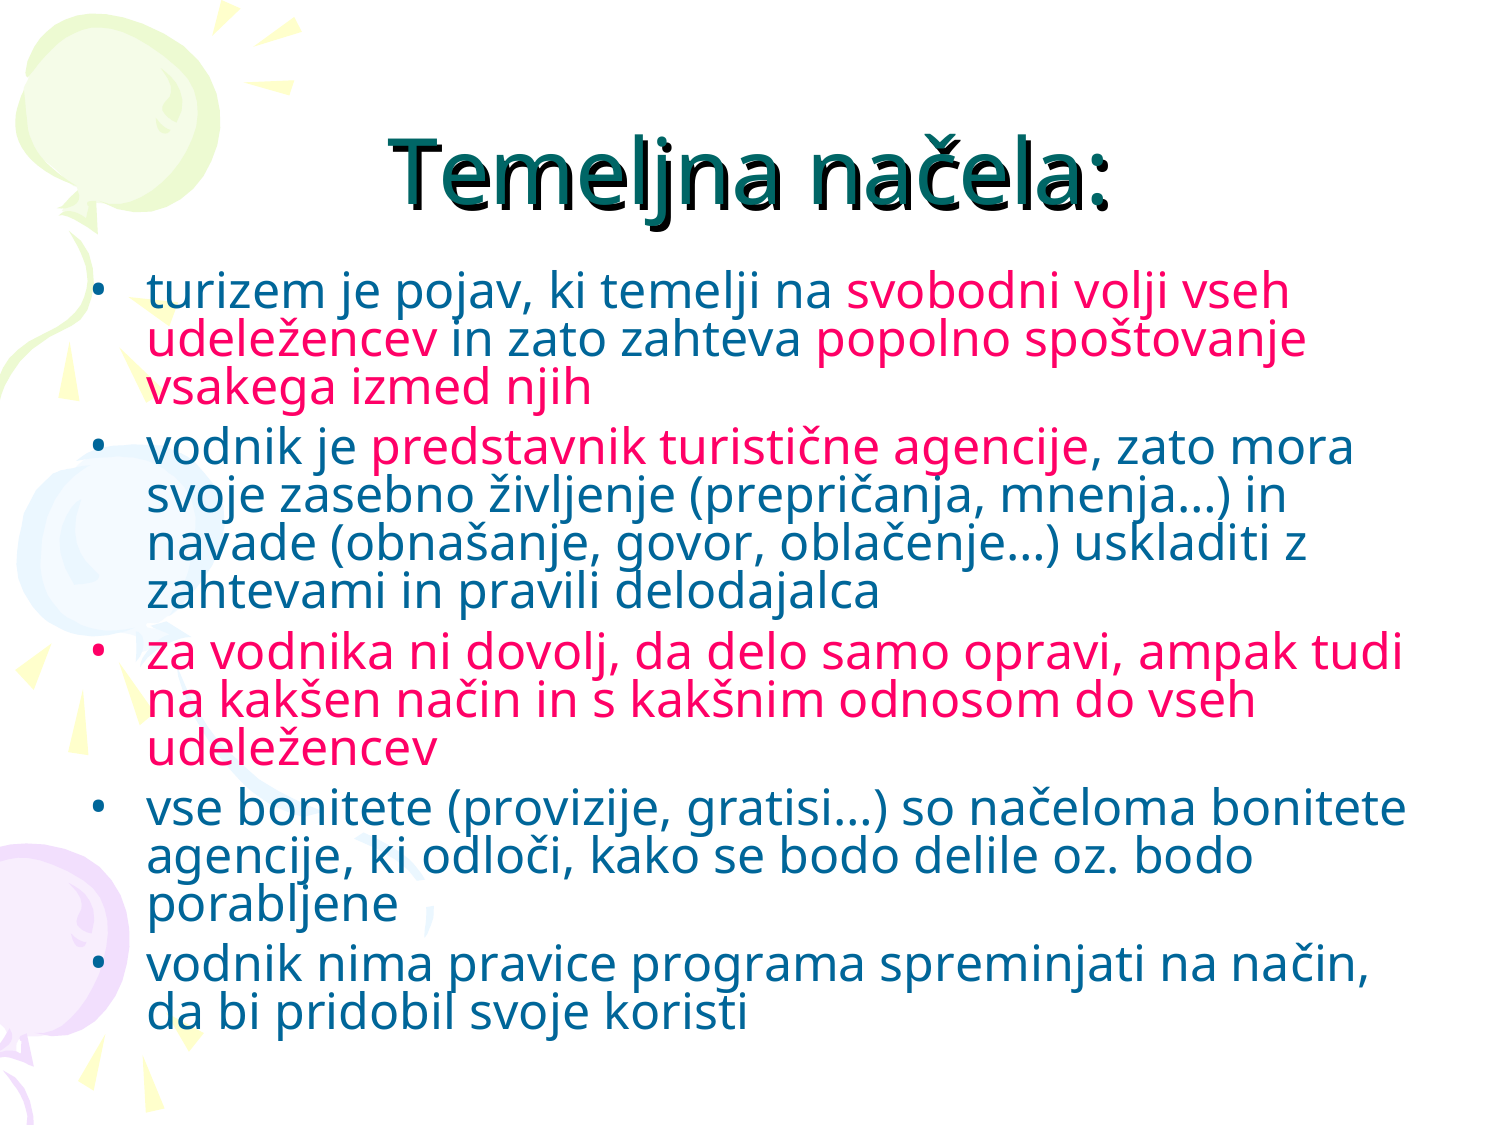

# Temeljna načela:
turizem je pojav, ki temelji na svobodni volji vseh udeležencev in zato zahteva popolno spoštovanje vsakega izmed njih
vodnik je predstavnik turistične agencije, zato mora svoje zasebno življenje (prepričanja, mnenja…) in navade (obnašanje, govor, oblačenje…) uskladiti z zahtevami in pravili delodajalca
za vodnika ni dovolj, da delo samo opravi, ampak tudi na kakšen način in s kakšnim odnosom do vseh udeležencev
vse bonitete (provizije, gratisi…) so načeloma bonitete agencije, ki odloči, kako se bodo delile oz. bodo porabljene
vodnik nima pravice programa spreminjati na način, da bi pridobil svoje koristi